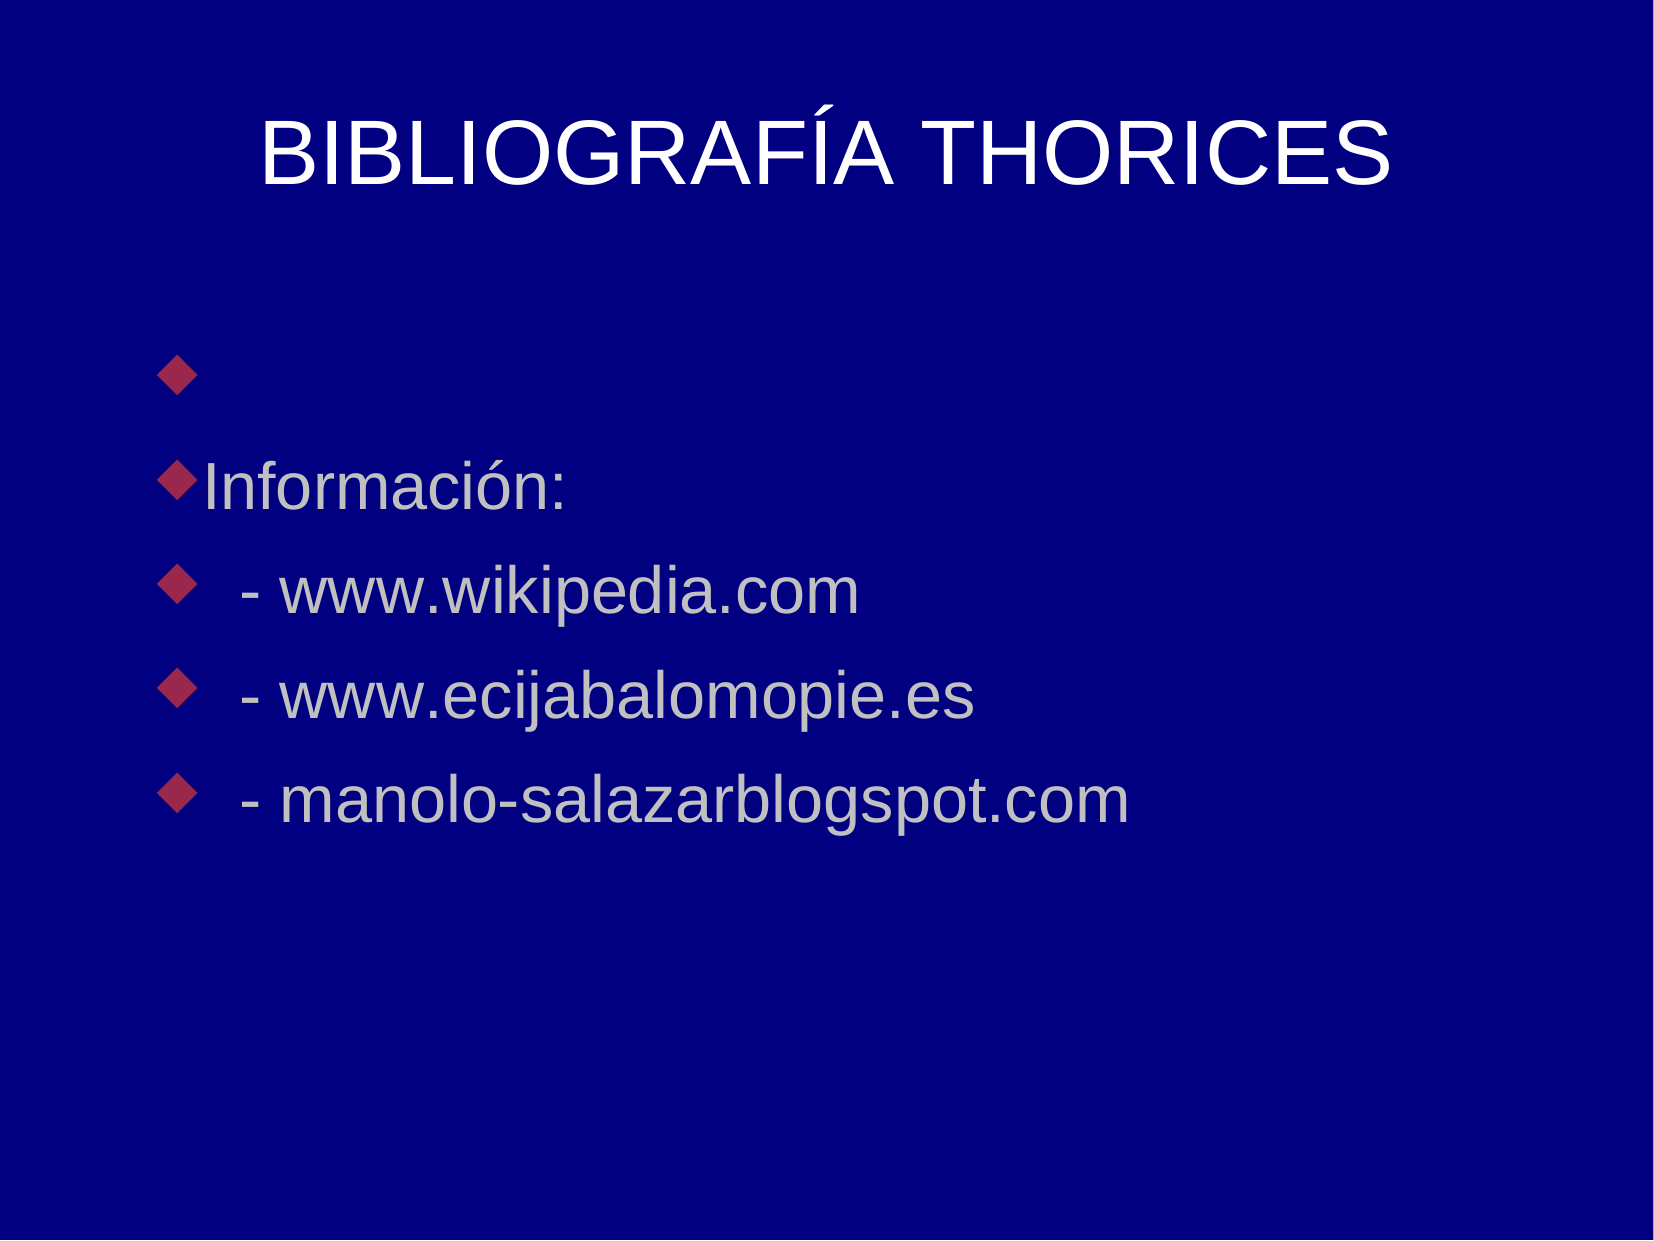

# BIBLIOGRAFÍA THORICES
Información:
 - www.wikipedia.com
 - www.ecijabalomopie.es
 - manolo-salazarblogspot.com